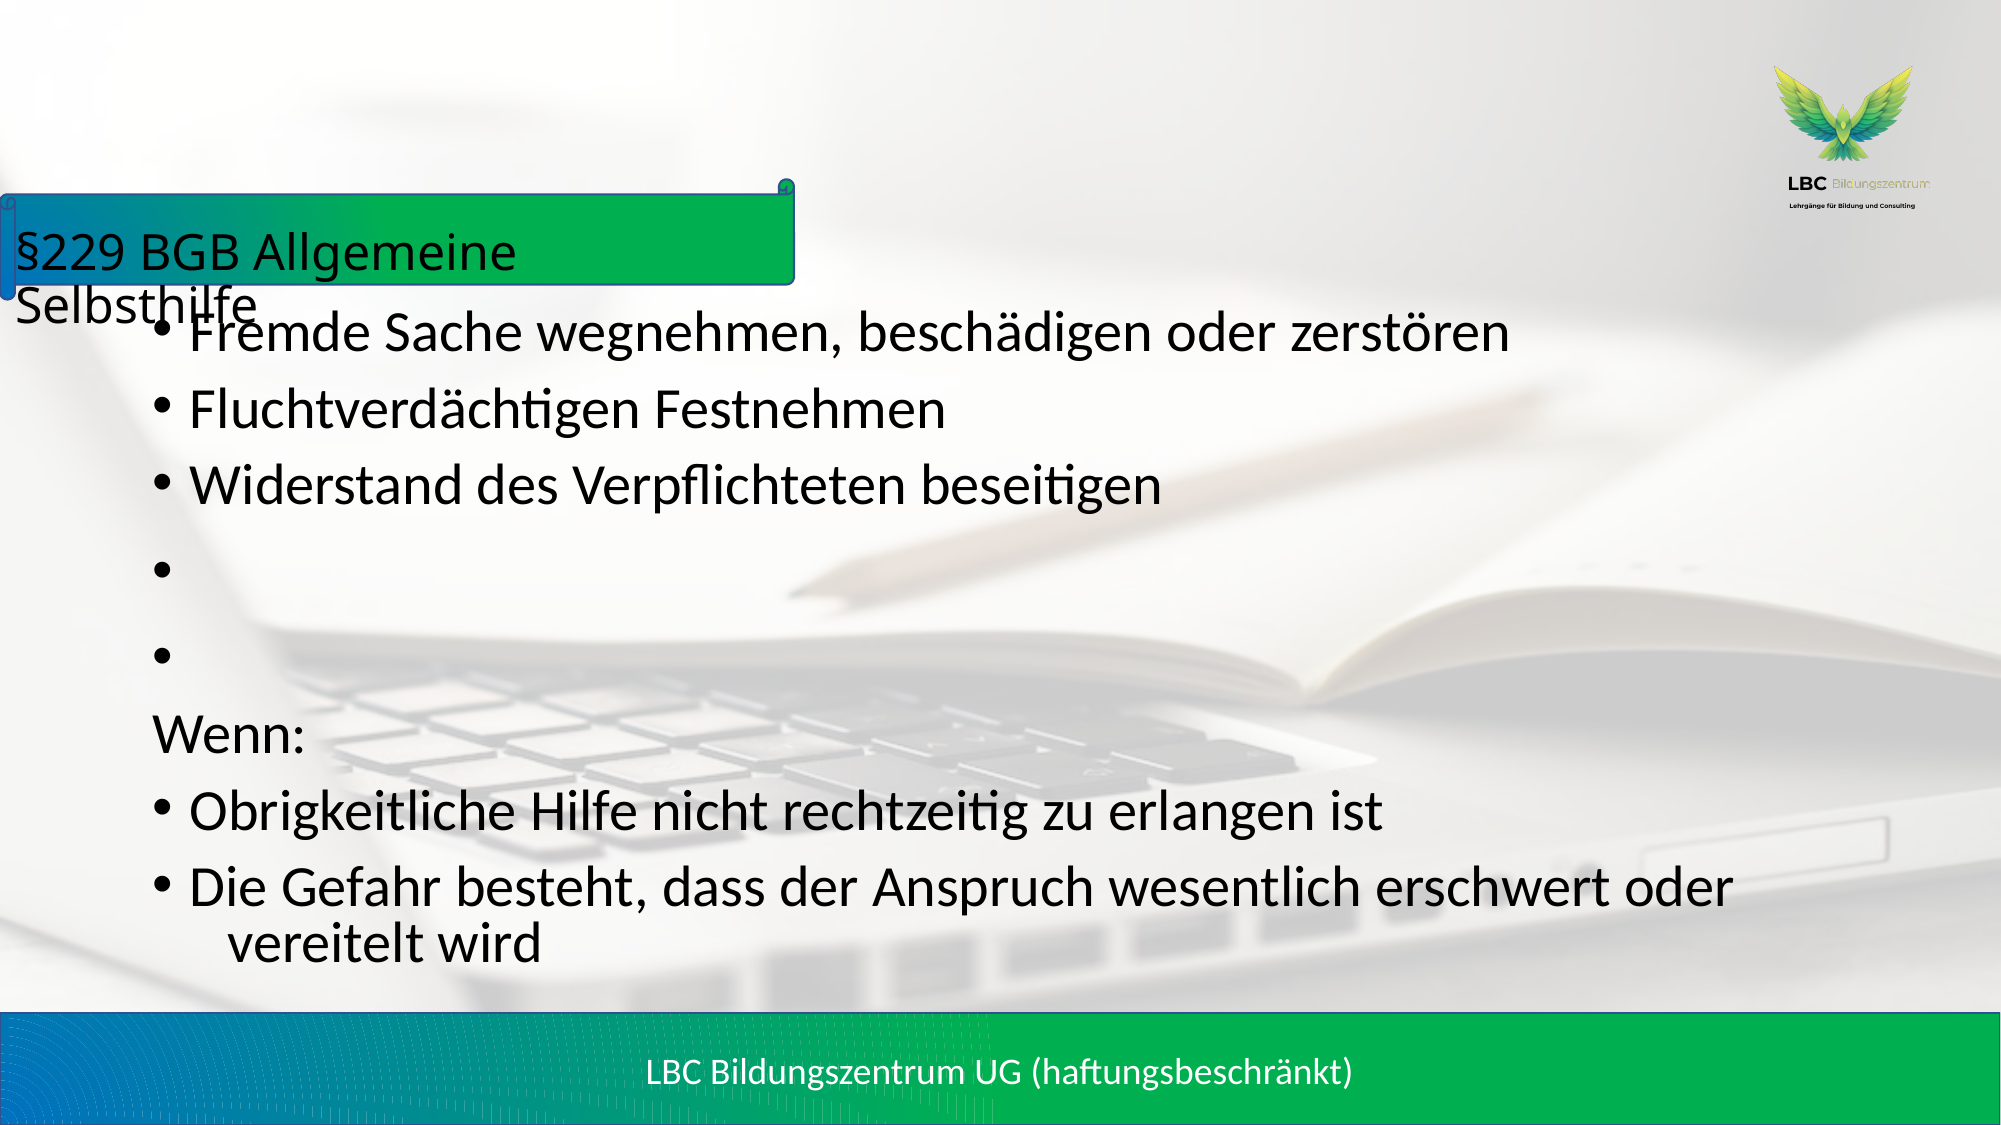

# §229 BGB Allgemeine Selbsthilfe
Fremde Sache wegnehmen, beschädigen oder zerstören
Fluchtverdächtigen Festnehmen
Widerstand des Verpflichteten beseitigen
Wenn:
Obrigkeitliche Hilfe nicht rechtzeitig zu erlangen ist
Die Gefahr besteht, dass der Anspruch wesentlich erschwert oder vereitelt wird